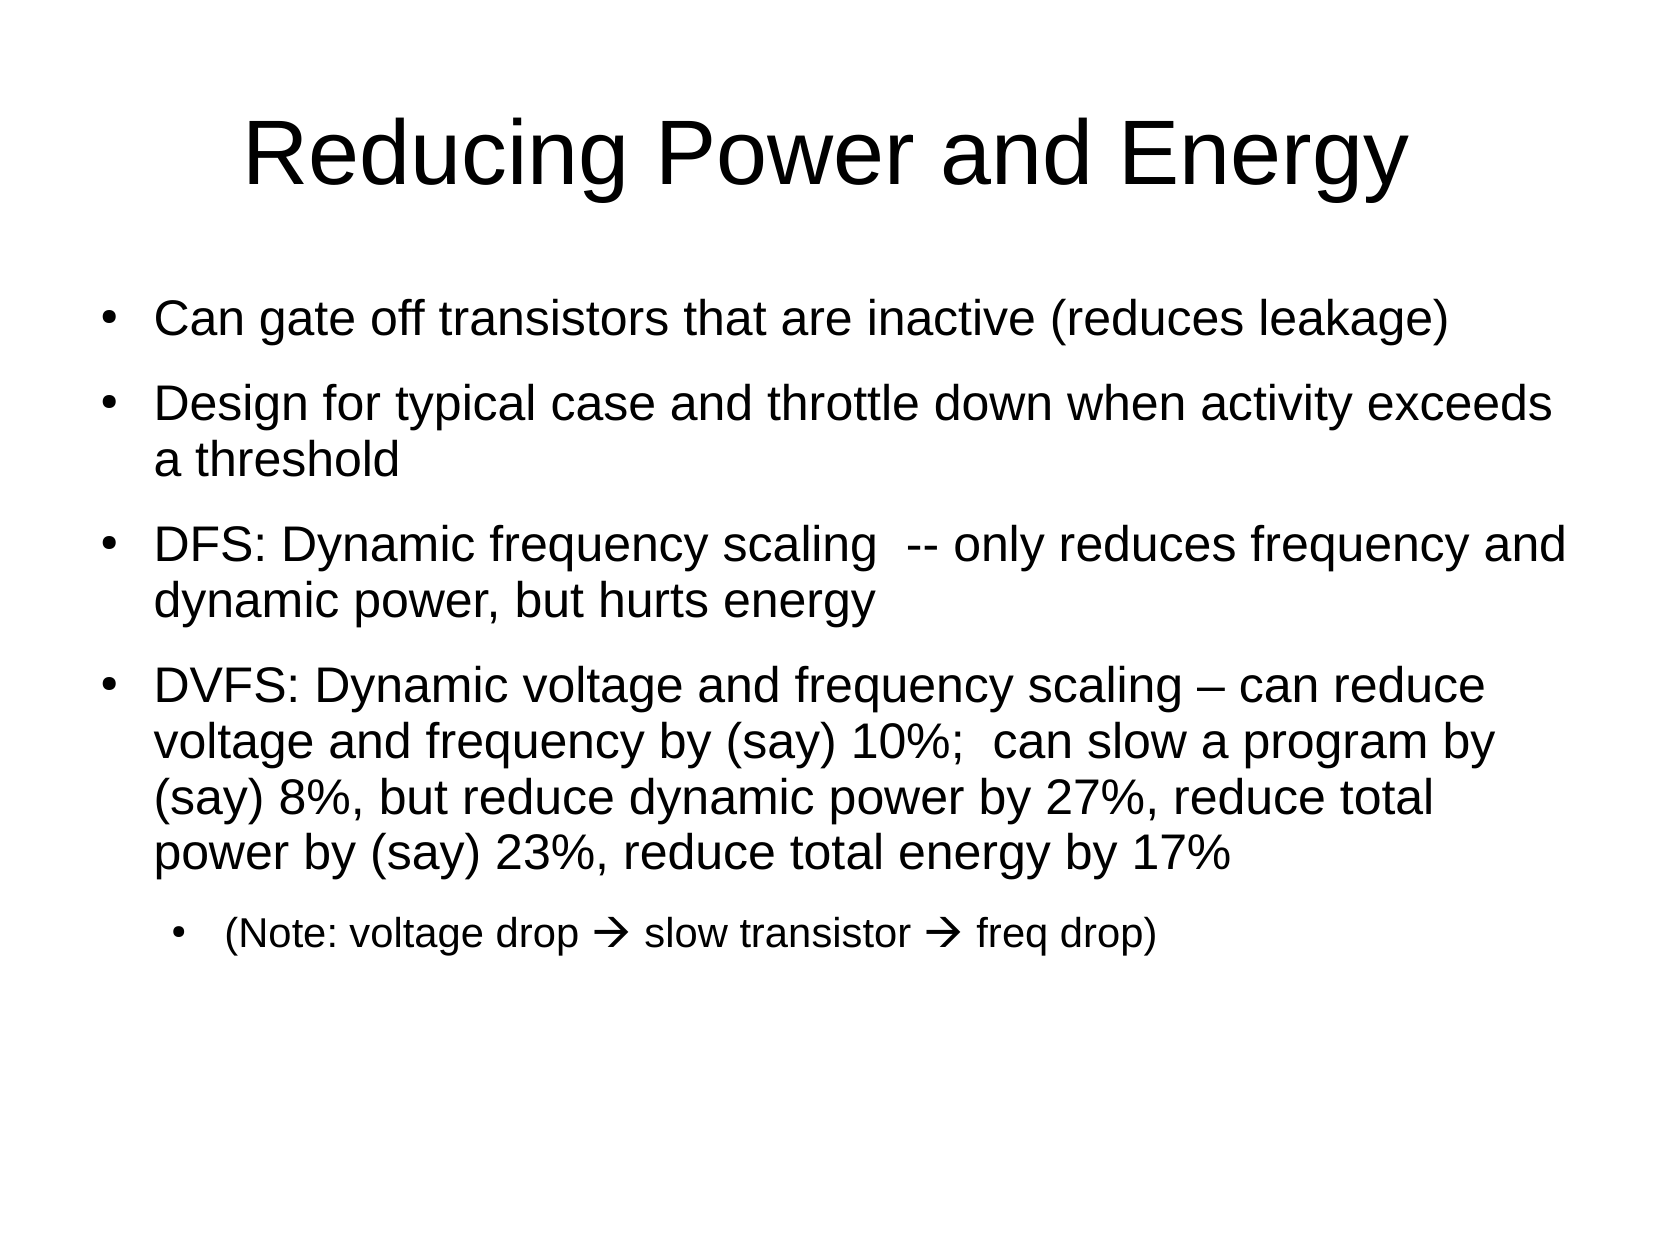

# Reducing Power and Energy
Can gate off transistors that are inactive (reduces leakage)
Design for typical case and throttle down when activity exceeds a threshold
DFS: Dynamic frequency scaling -- only reduces frequency and dynamic power, but hurts energy
DVFS: Dynamic voltage and frequency scaling – can reduce voltage and frequency by (say) 10%; can slow a program by (say) 8%, but reduce dynamic power by 27%, reduce total power by (say) 23%, reduce total energy by 17%
(Note: voltage drop  slow transistor  freq drop)